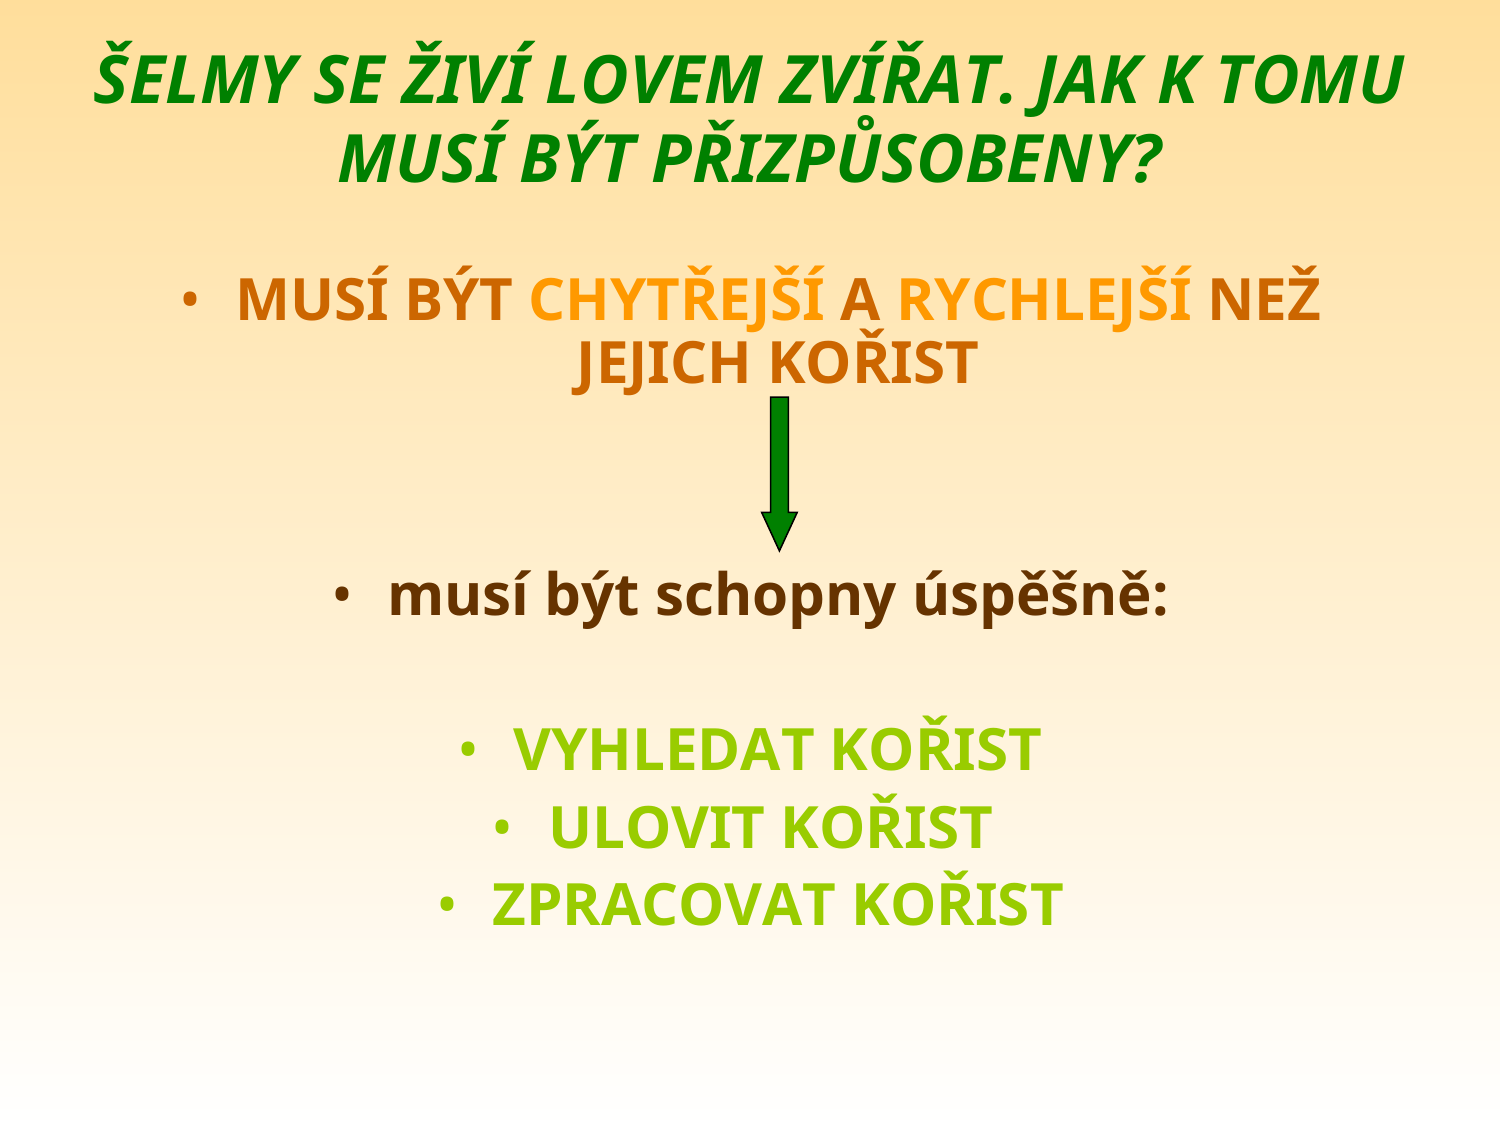

# ŠELMY SE ŽIVÍ LOVEM ZVÍŘAT. JAK K TOMU MUSÍ BÝT PŘIZPŮSOBENY?
MUSÍ BÝT CHYTŘEJŠÍ A RYCHLEJŠÍ NEŽ JEJICH KOŘIST
musí být schopny úspěšně:
VYHLEDAT KOŘIST
ULOVIT KOŘIST
ZPRACOVAT KOŘIST